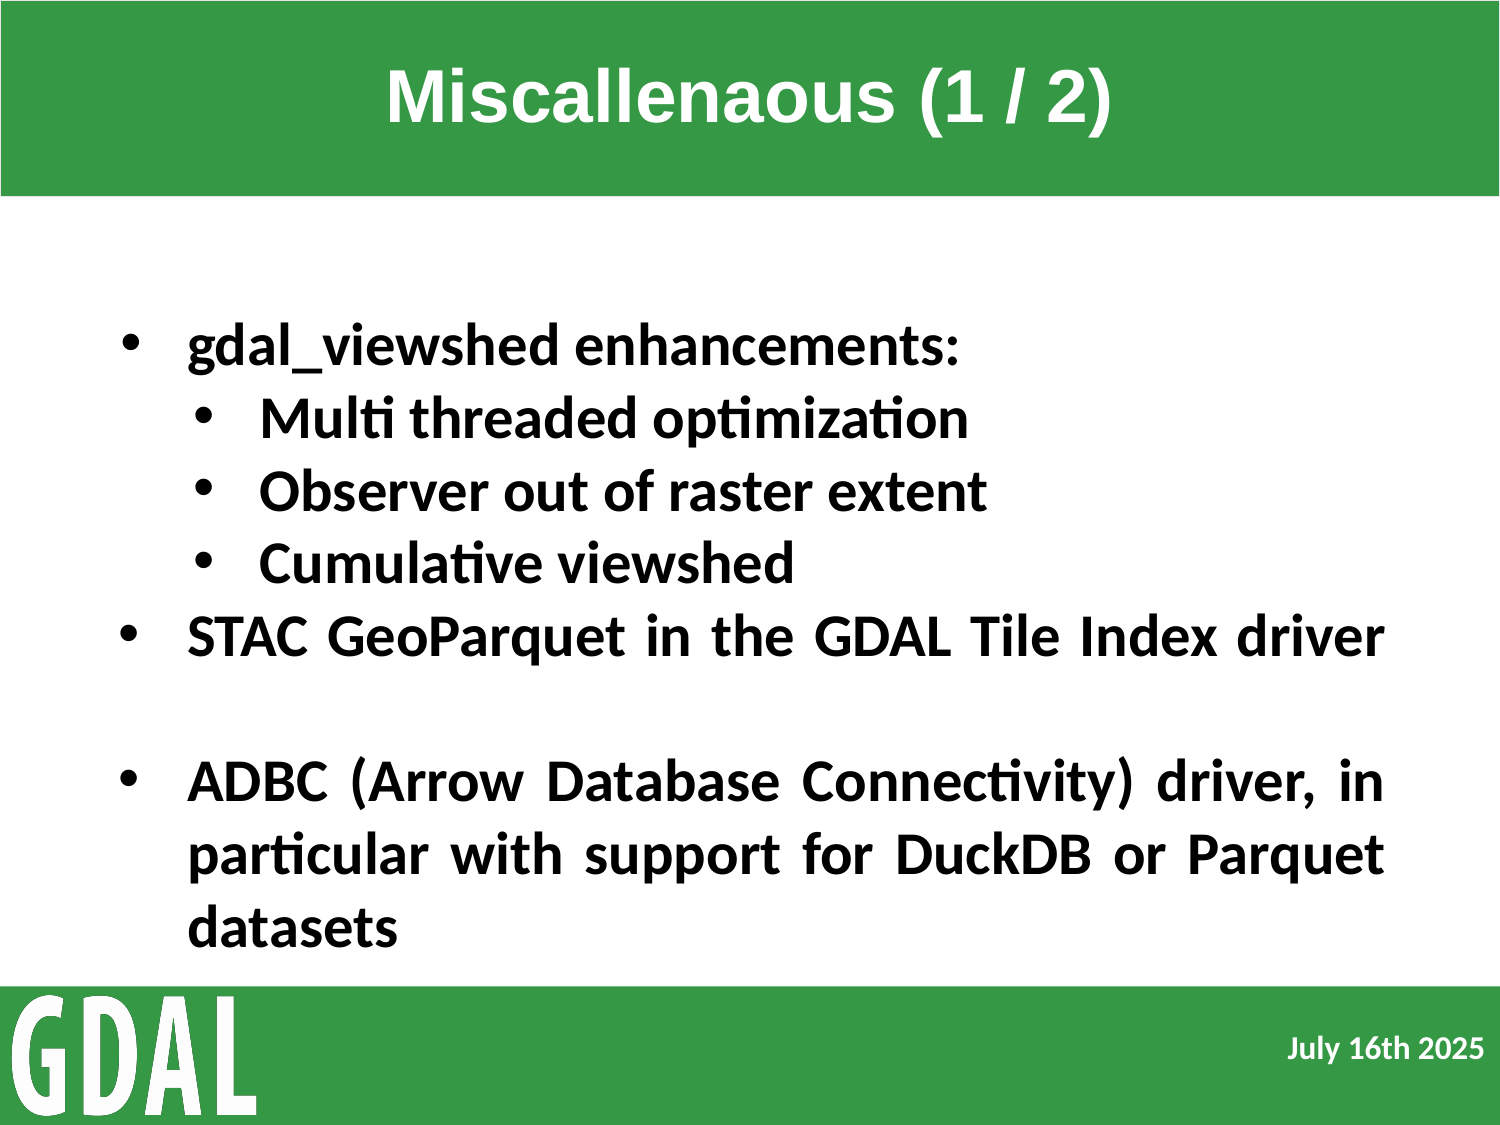

# Miscallenaous (1 / 2)
gdal_viewshed enhancements:
Multi threaded optimization
Observer out of raster extent
Cumulative viewshed
STAC GeoParquet in the GDAL Tile Index driver
ADBC (Arrow Database Connectivity) driver, in particular with support for DuckDB or Parquet datasets